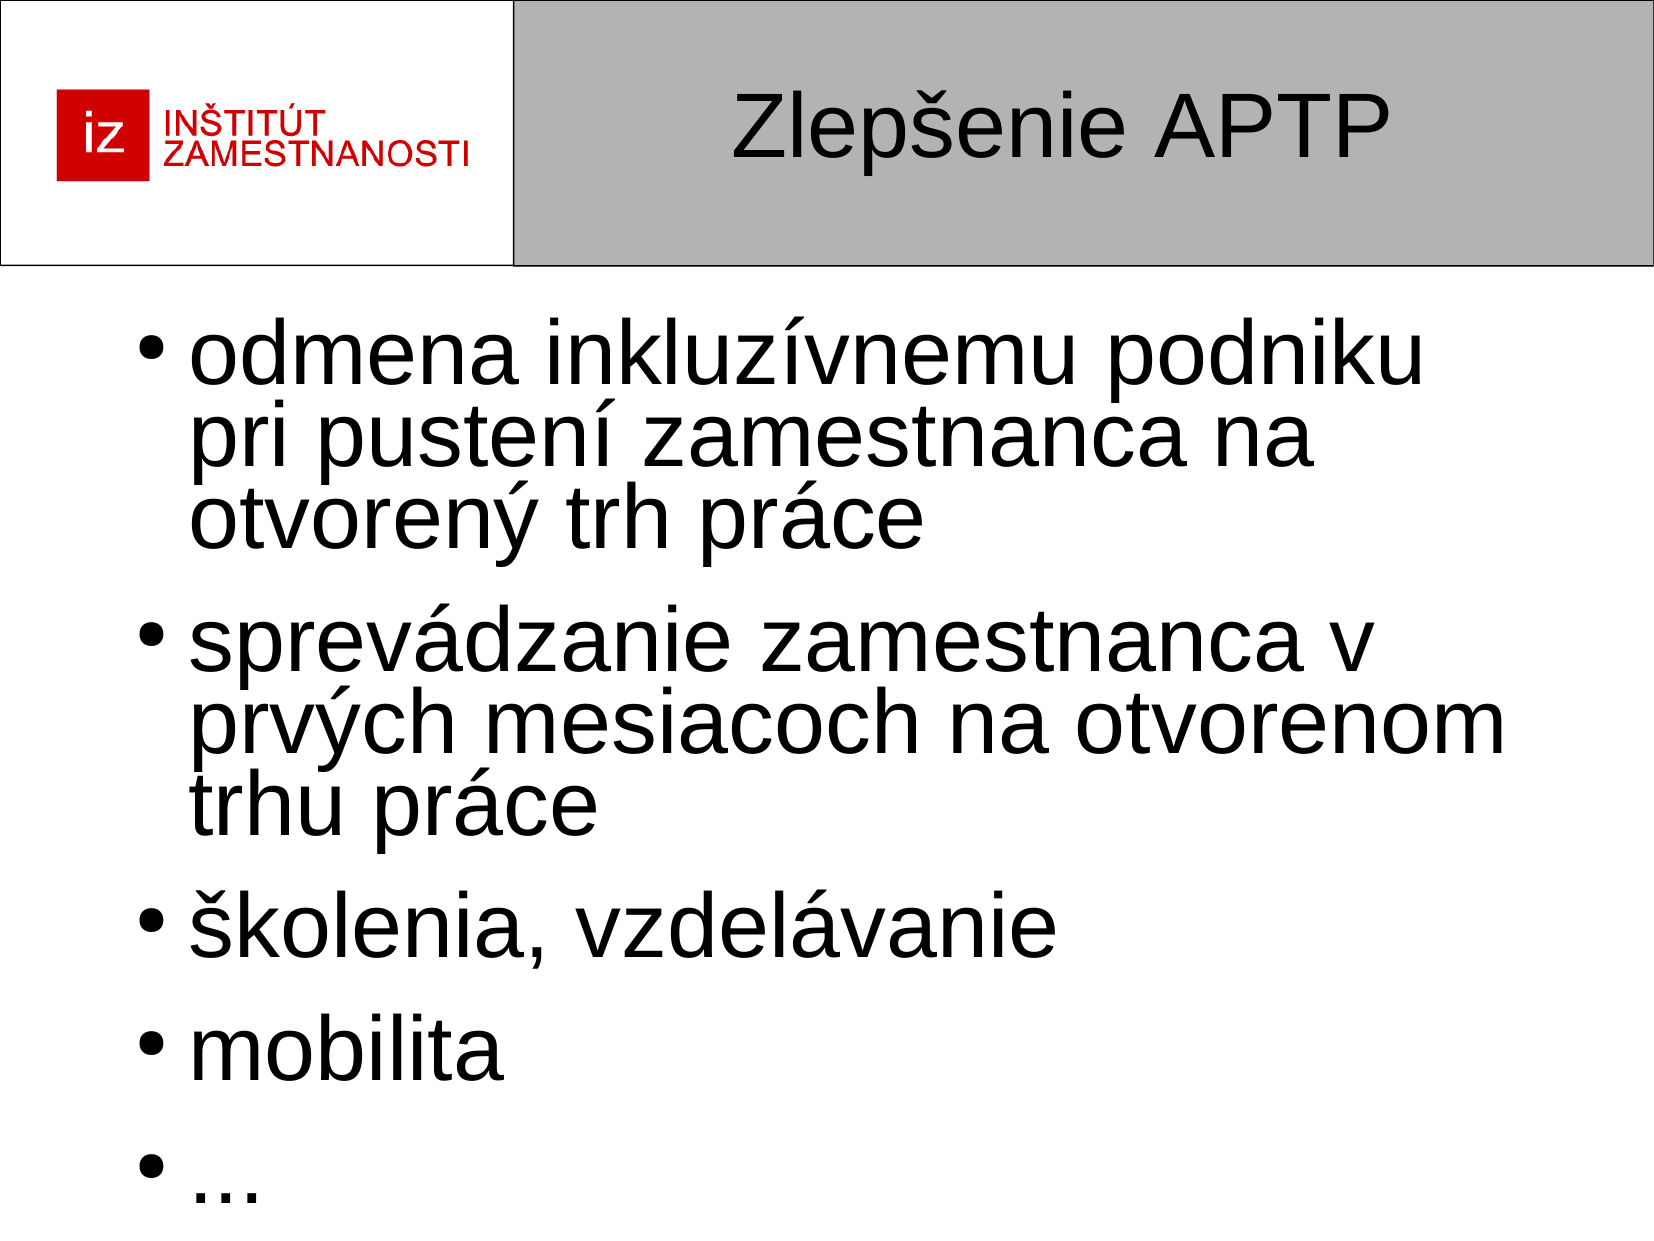

# Zlepšenie APTP
odmena inkluzívnemu podniku pri pustení zamestnanca na otvorený trh práce
sprevádzanie zamestnanca v prvých mesiacoch na otvorenom trhu práce
školenia, vzdelávanie
mobilita
...